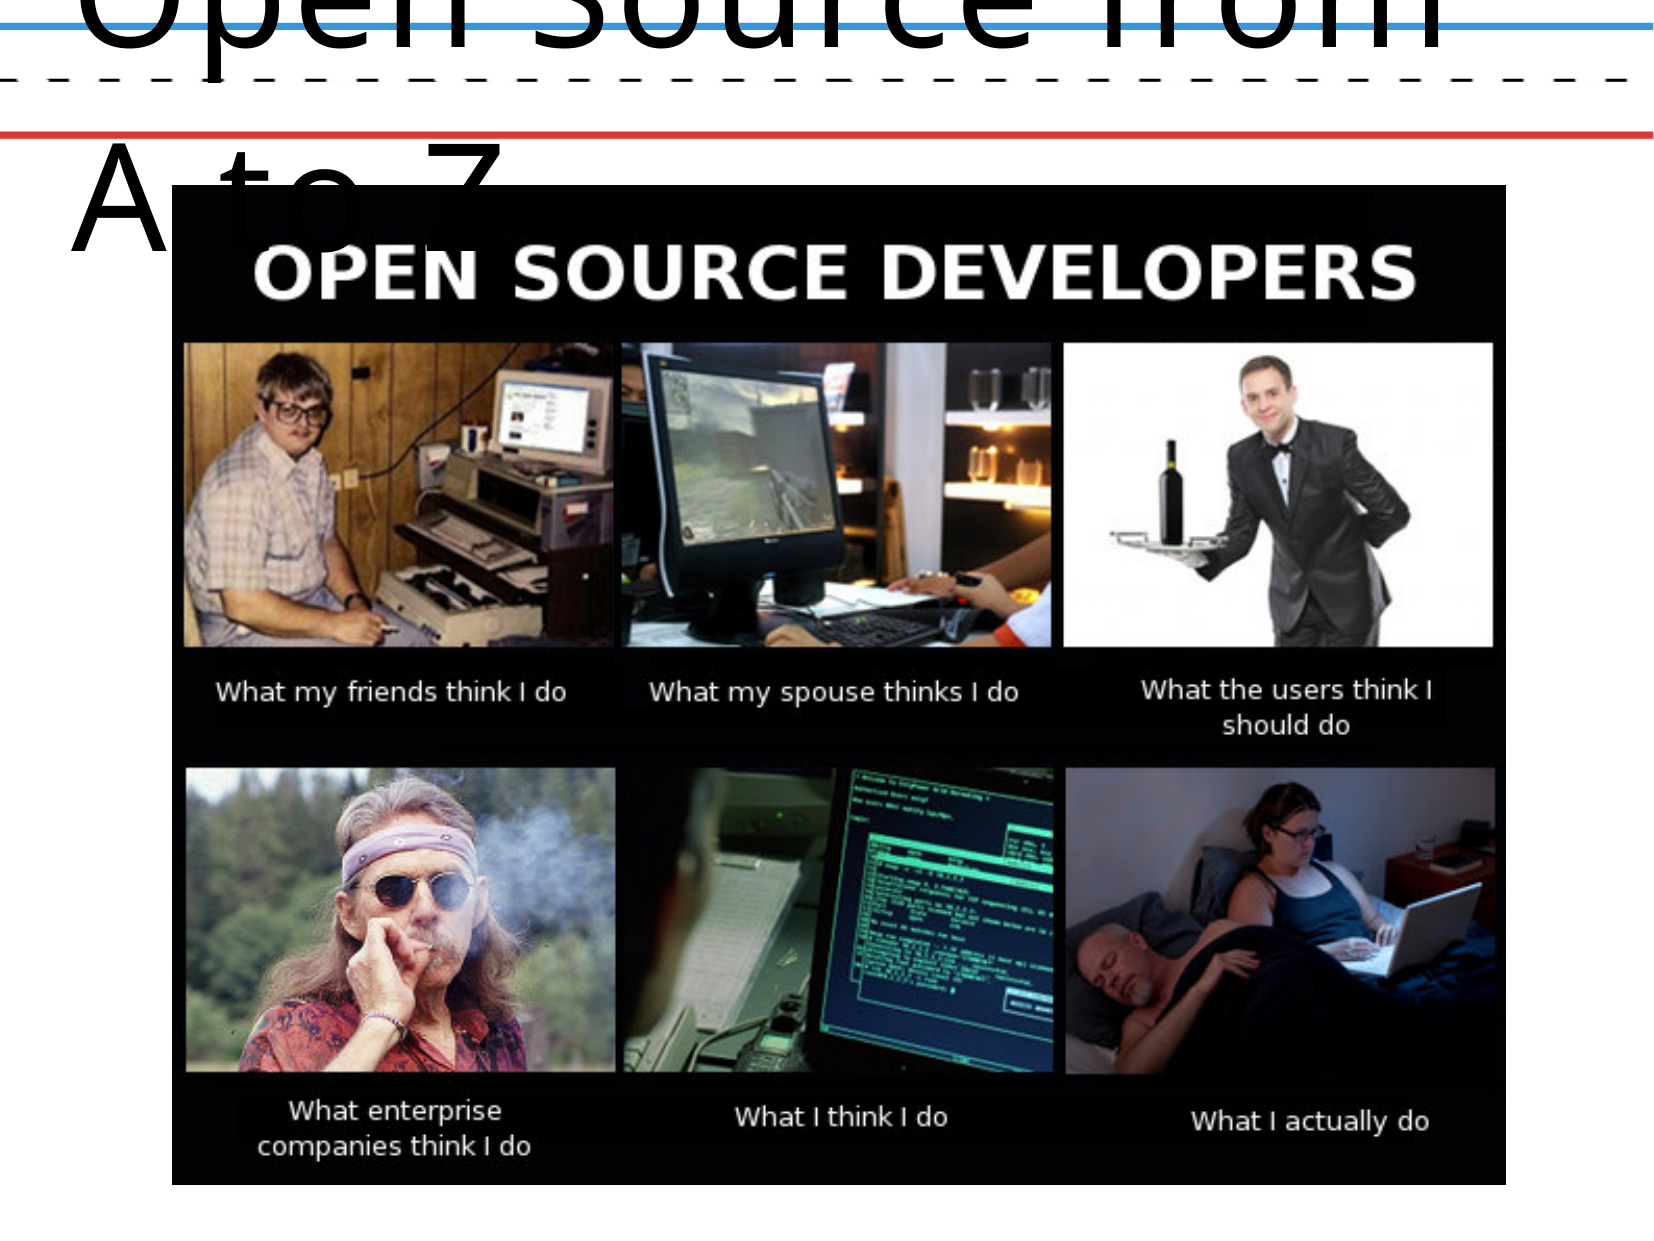

Auto advance
# Open Source from A to Z